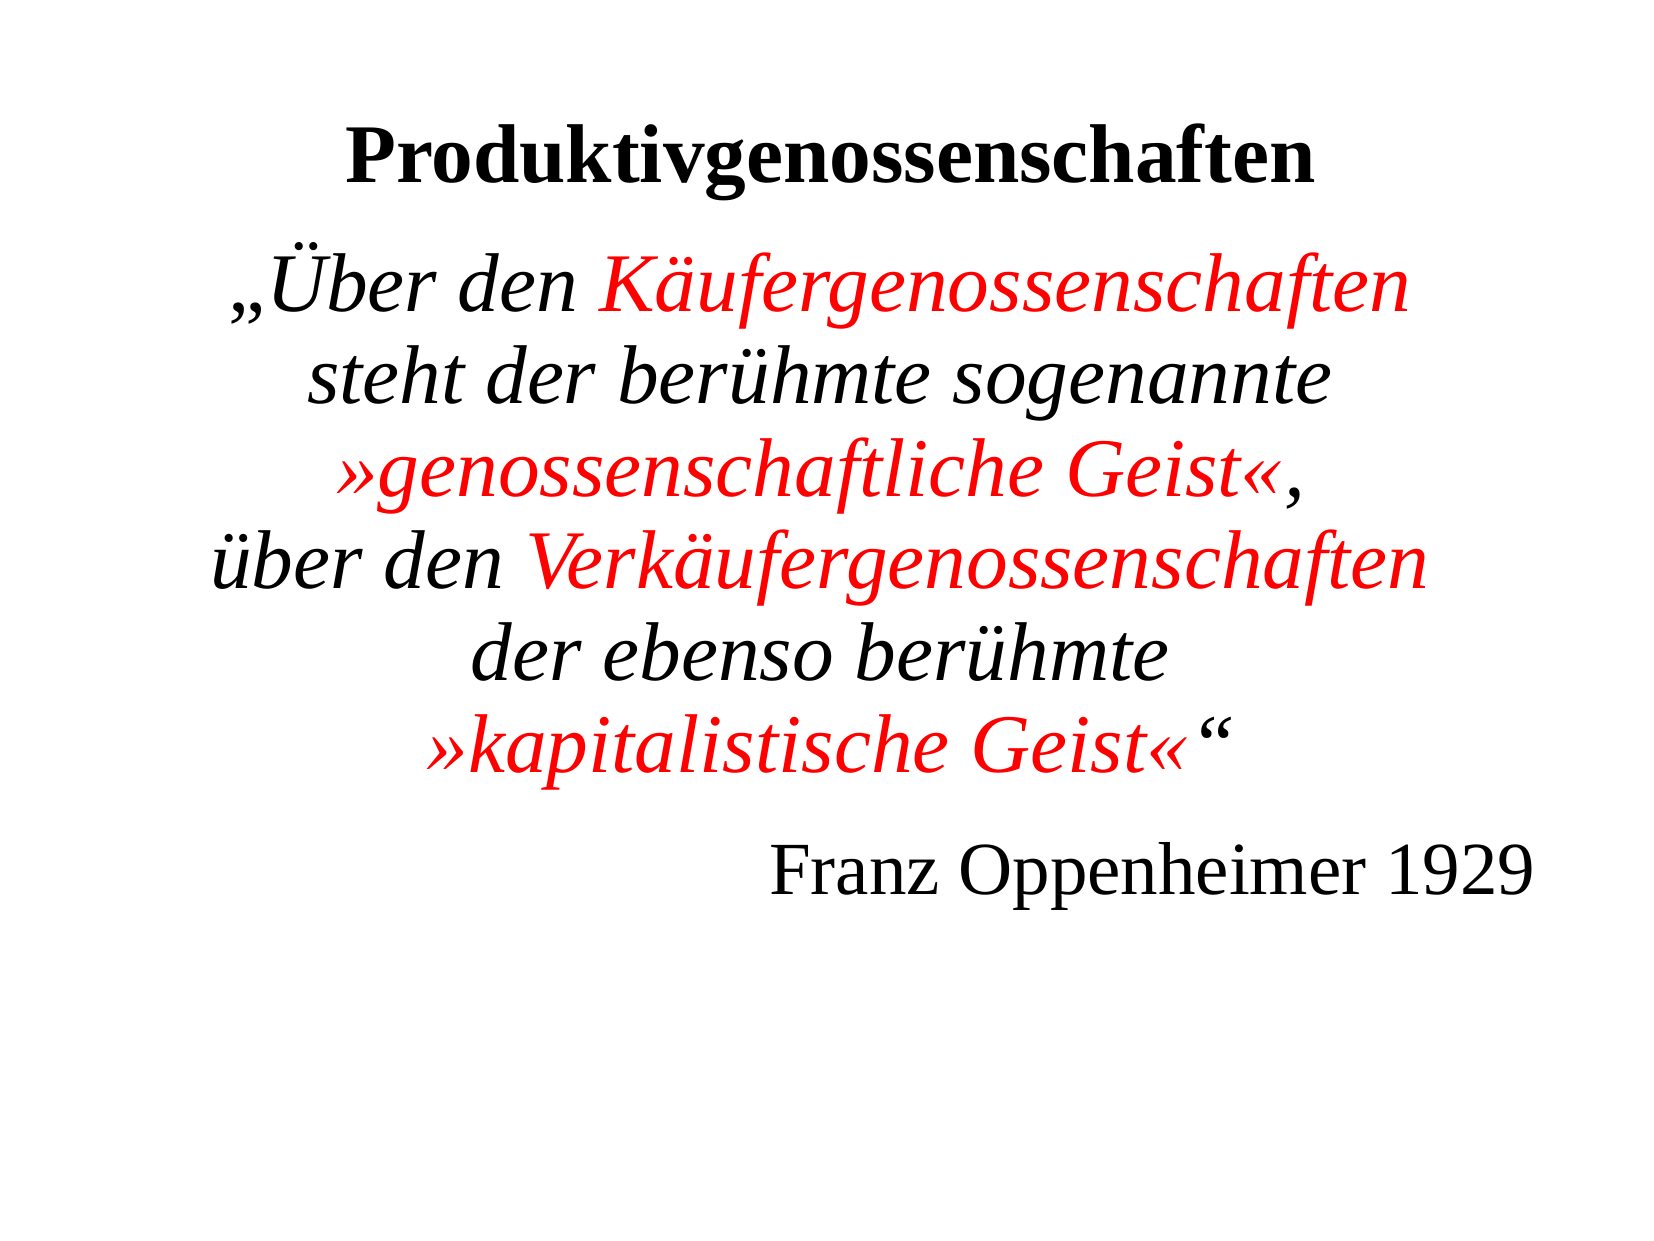

Produktivgenossenschaften
„Über den Käufergenossenschaften
steht der berühmte sogenannte
»genossenschaftliche Geist«,
über den Verkäufergenossenschaften
der ebenso berühmte
»kapitalistische Geist«“
Franz Oppenheimer 1929